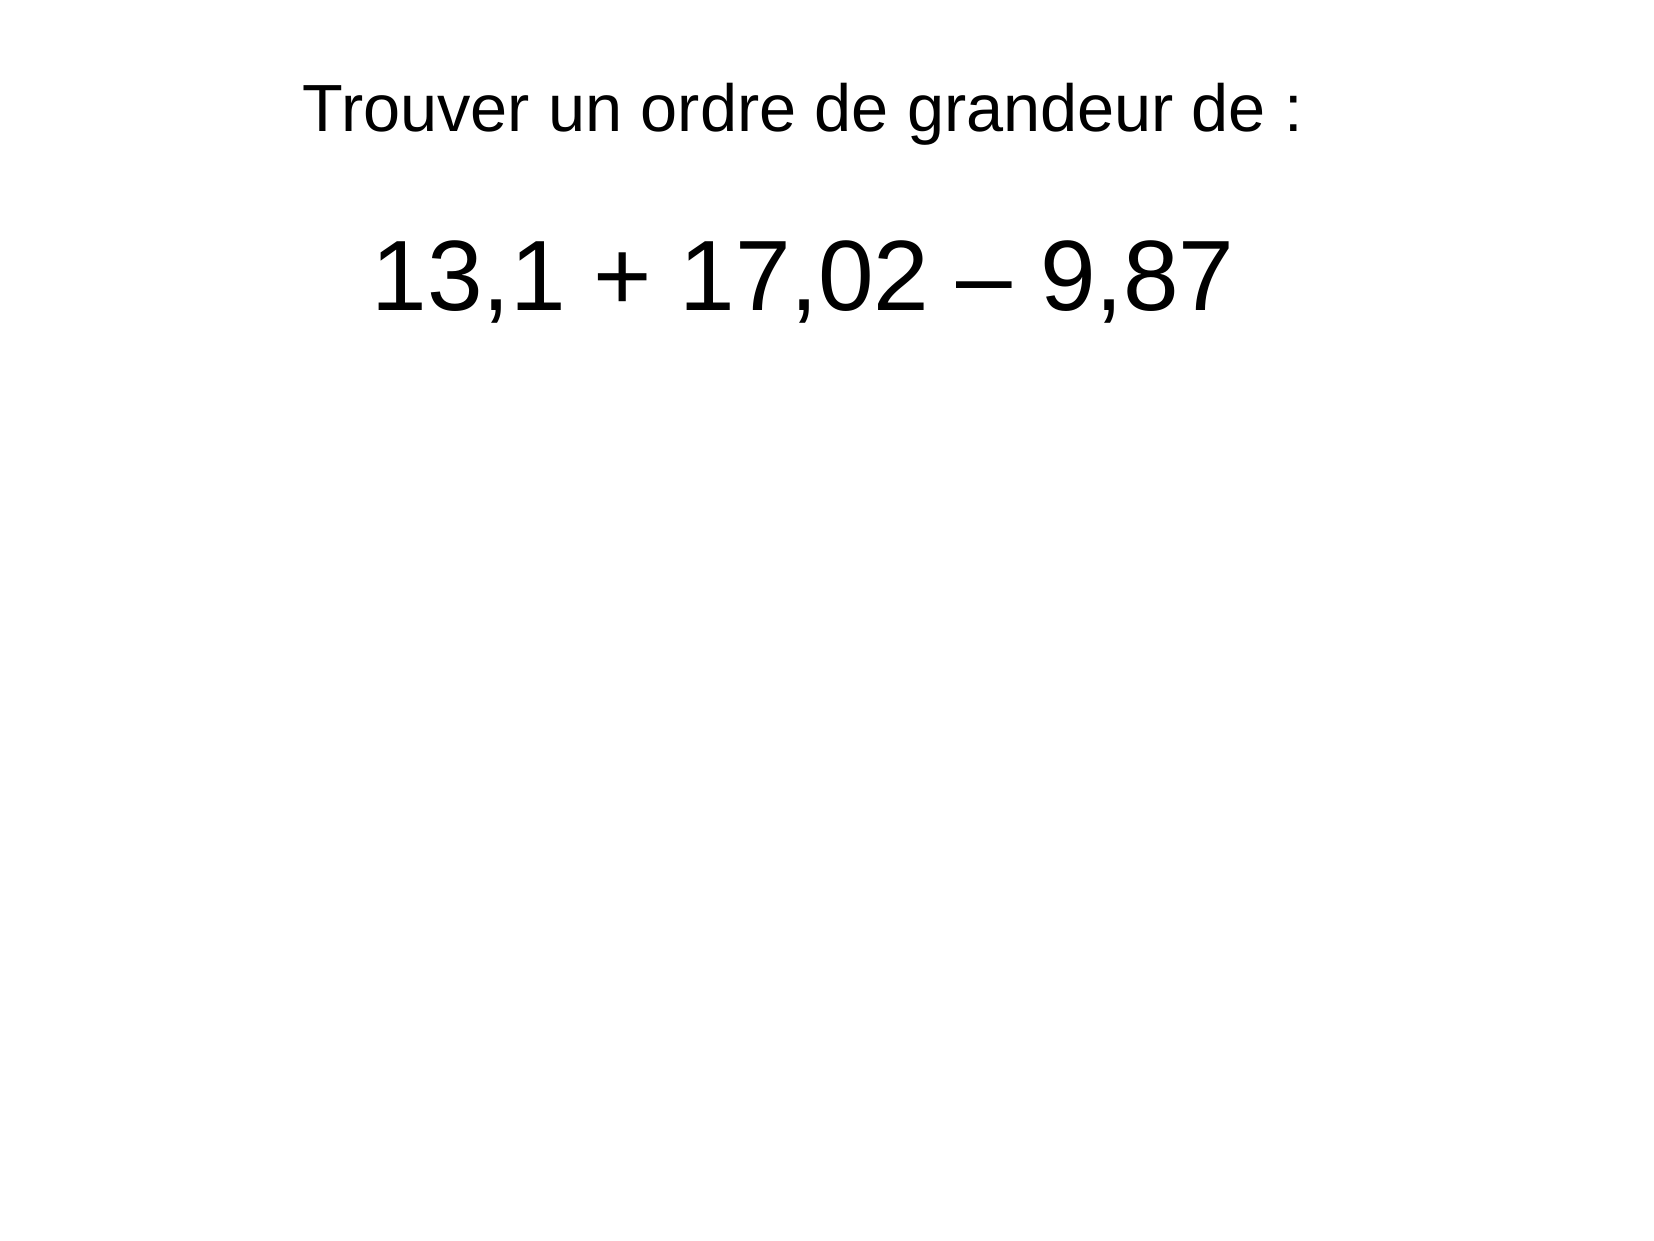

# Trouver un ordre de grandeur de :
13,1 + 17,02 – 9,87